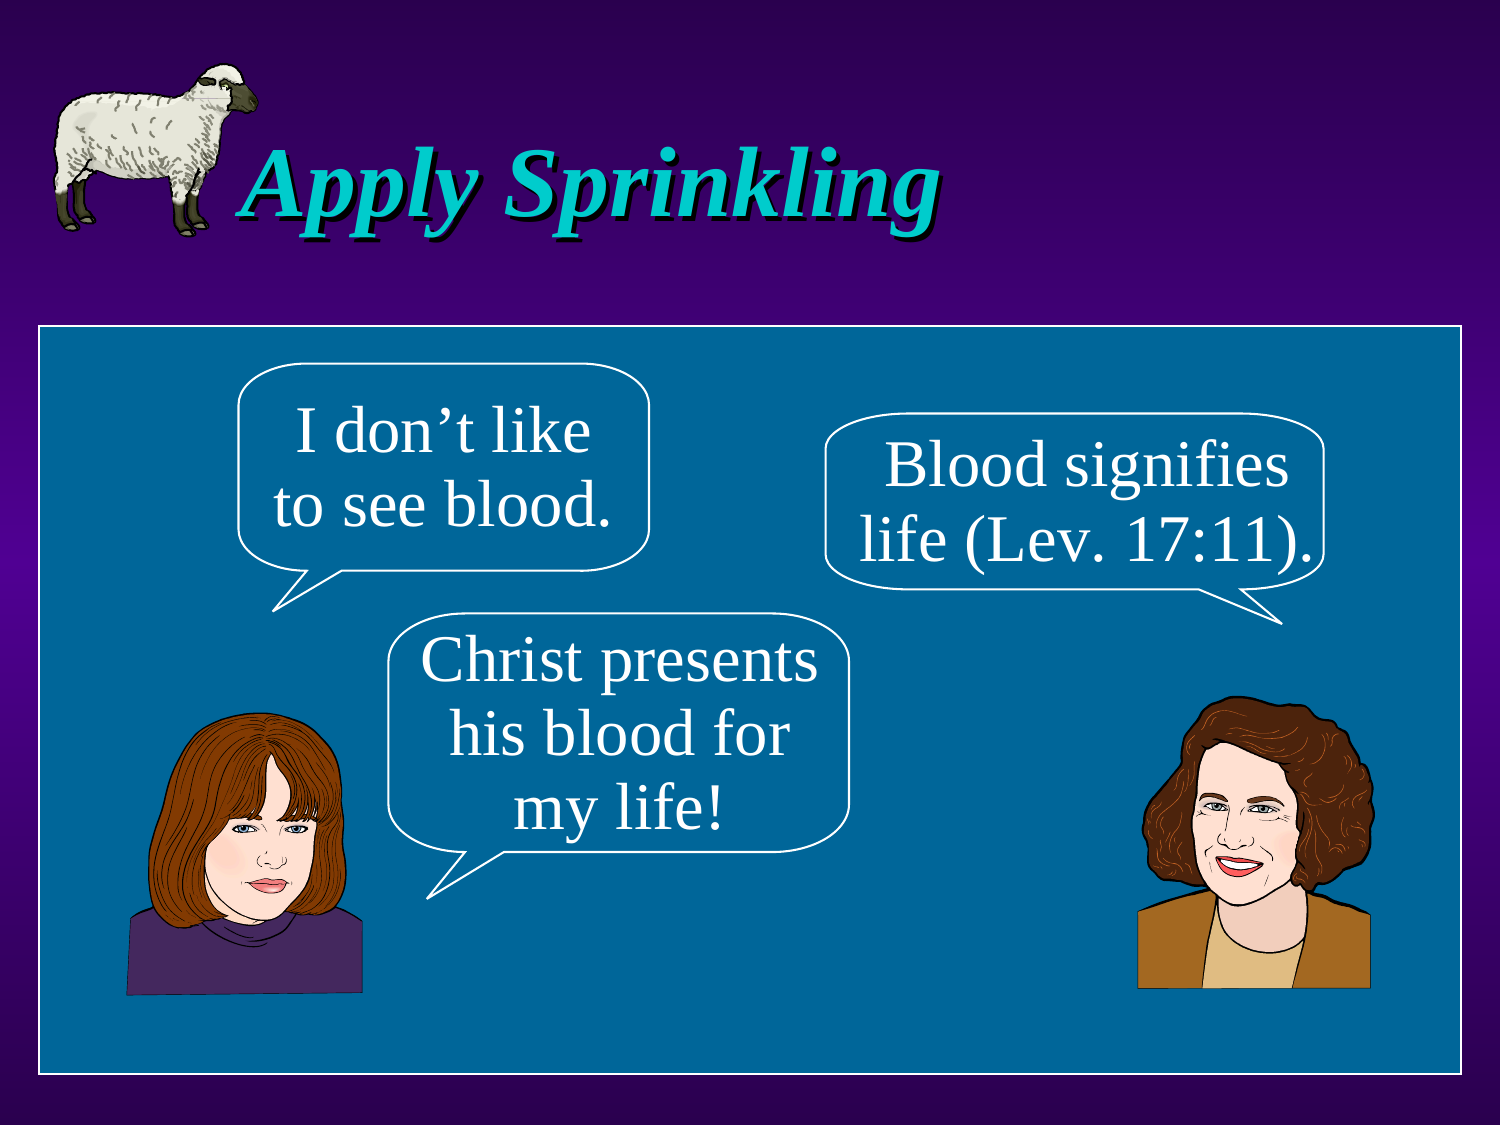

# Apply Sprinkling
I don’t like
to see blood.
Blood signifies
life (Lev. 17:11).
Christ presents
his blood for
my life!